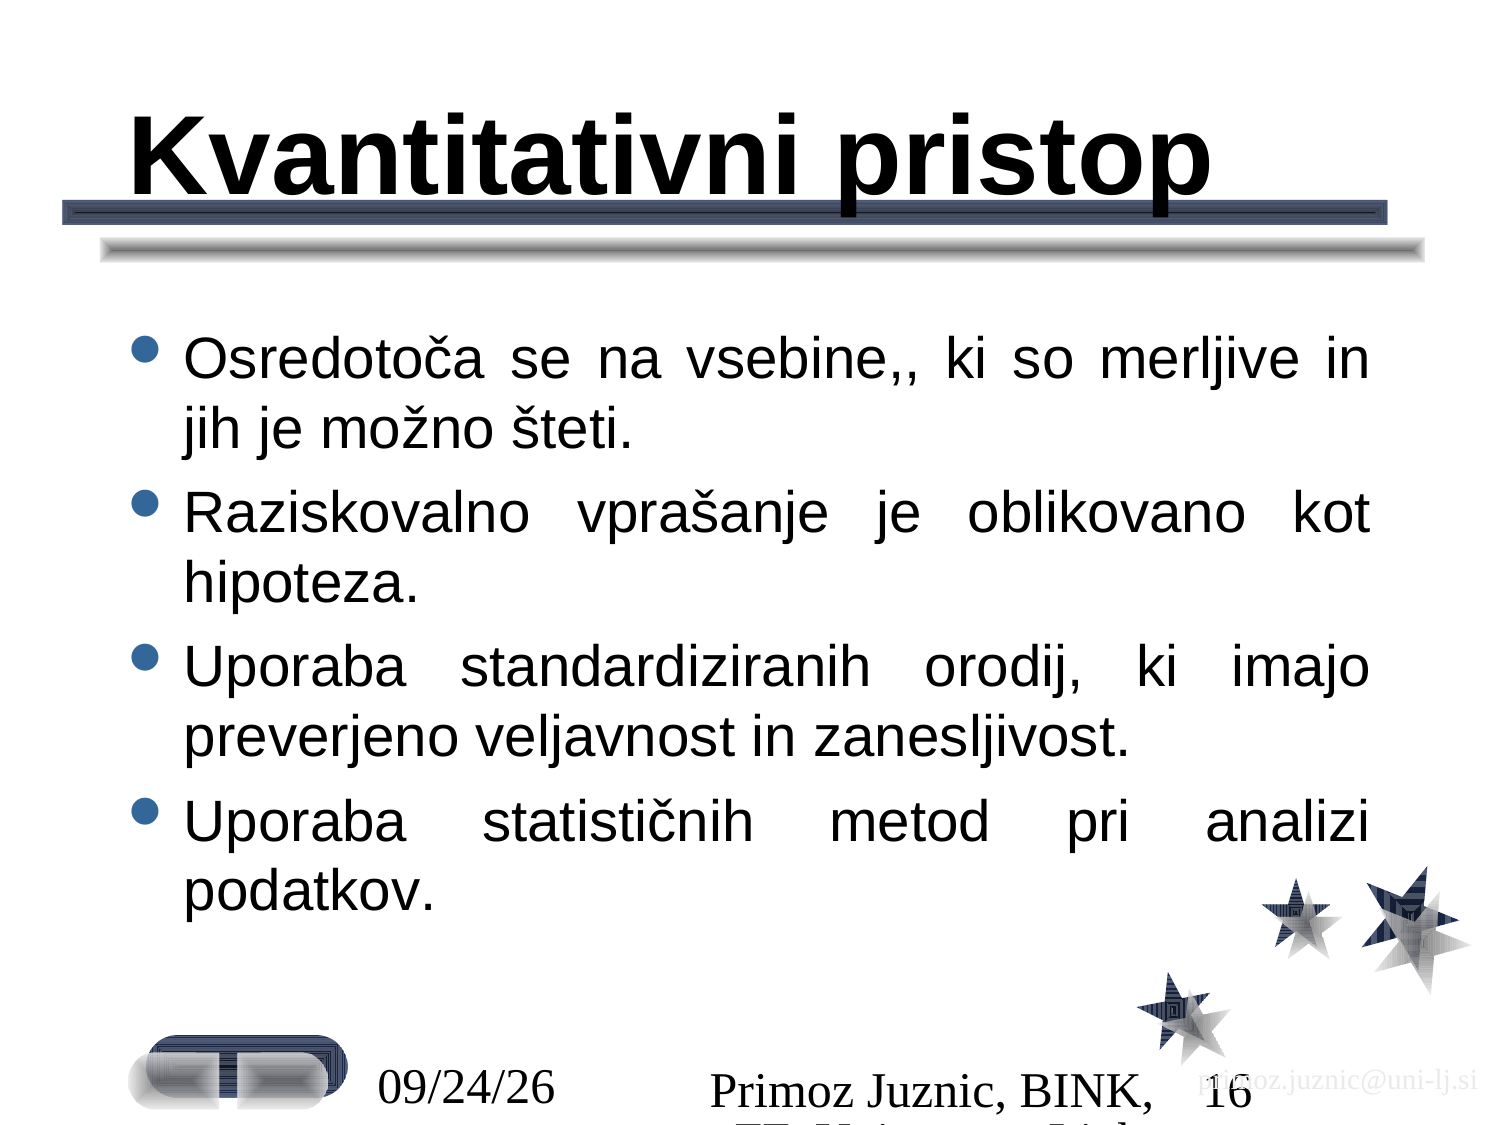

# Kvantitativni pristop
Osredotoča se na vsebine,, ki so merljive in jih je možno šteti.
Raziskovalno vprašanje je oblikovano kot hipoteza.
Uporaba standardiziranih orodij, ki imajo preverjeno veljavnost in zanesljivost.
Uporaba statističnih metod pri analizi podatkov.
Primoz Juznic, BINK, FF, Univerza v Ljubljani
16